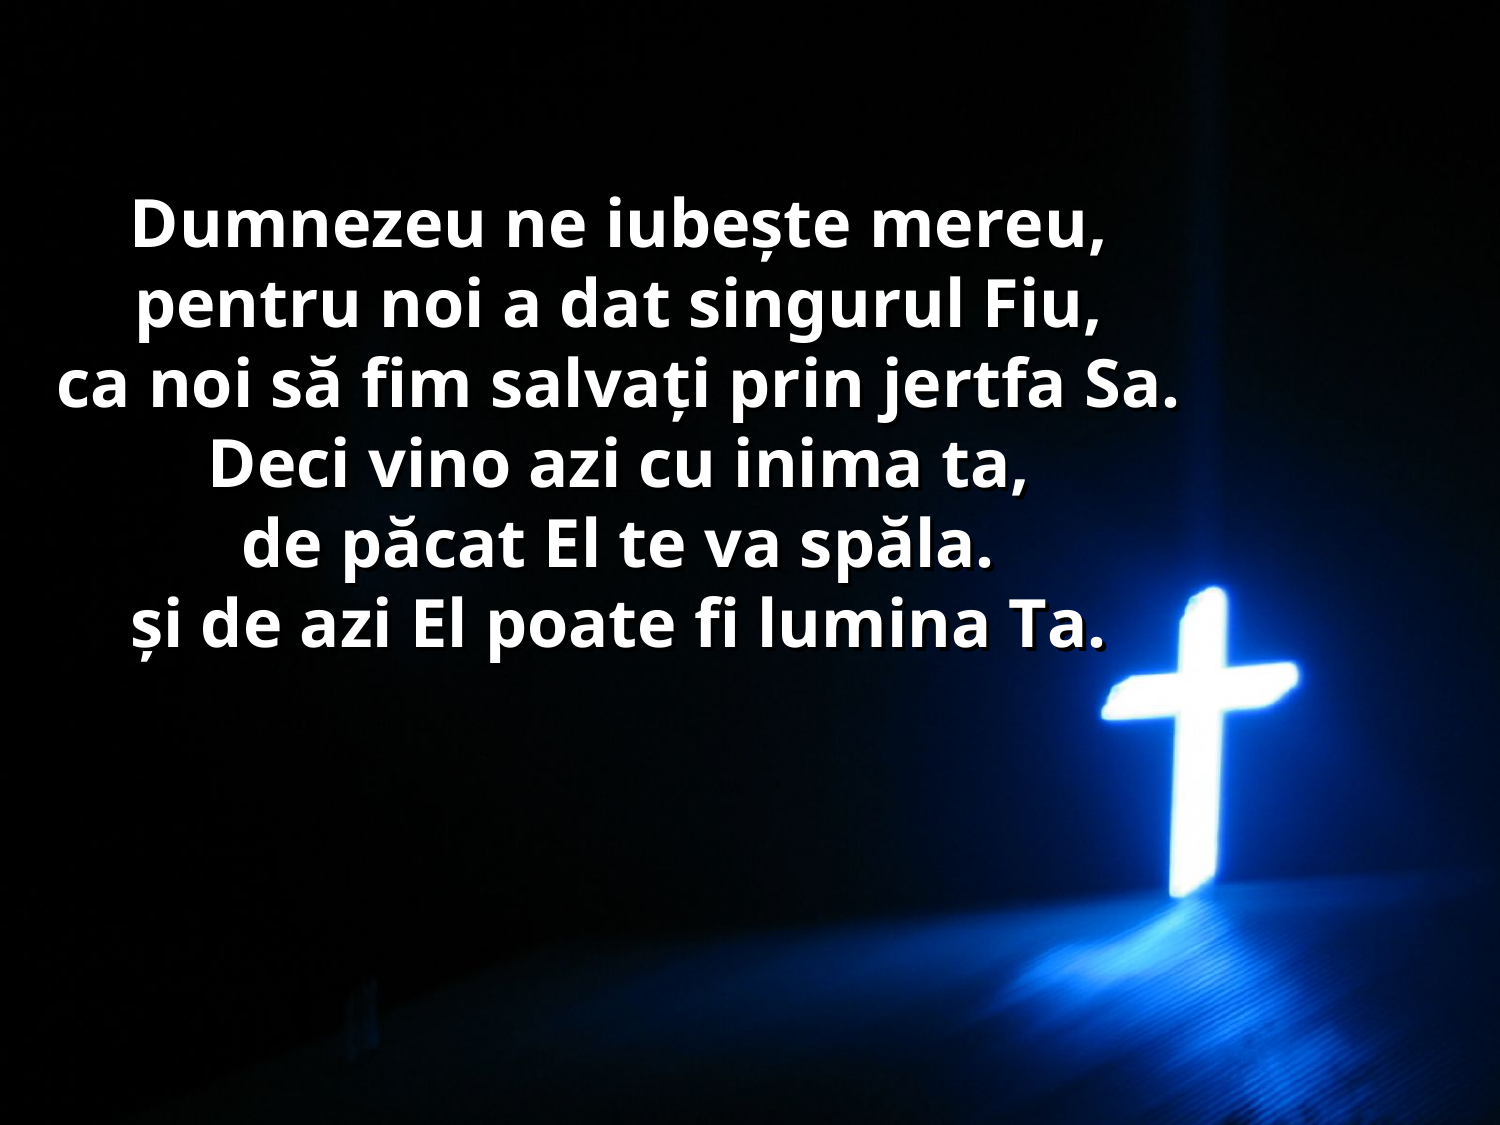

Dumnezeu ne iubeşte mereu,
pentru noi a dat singurul Fiu,
ca noi să fim salvaţi prin jertfa Sa.
Deci vino azi cu inima ta,
de păcat El te va spăla.
şi de azi El poate fi lumina Ta.